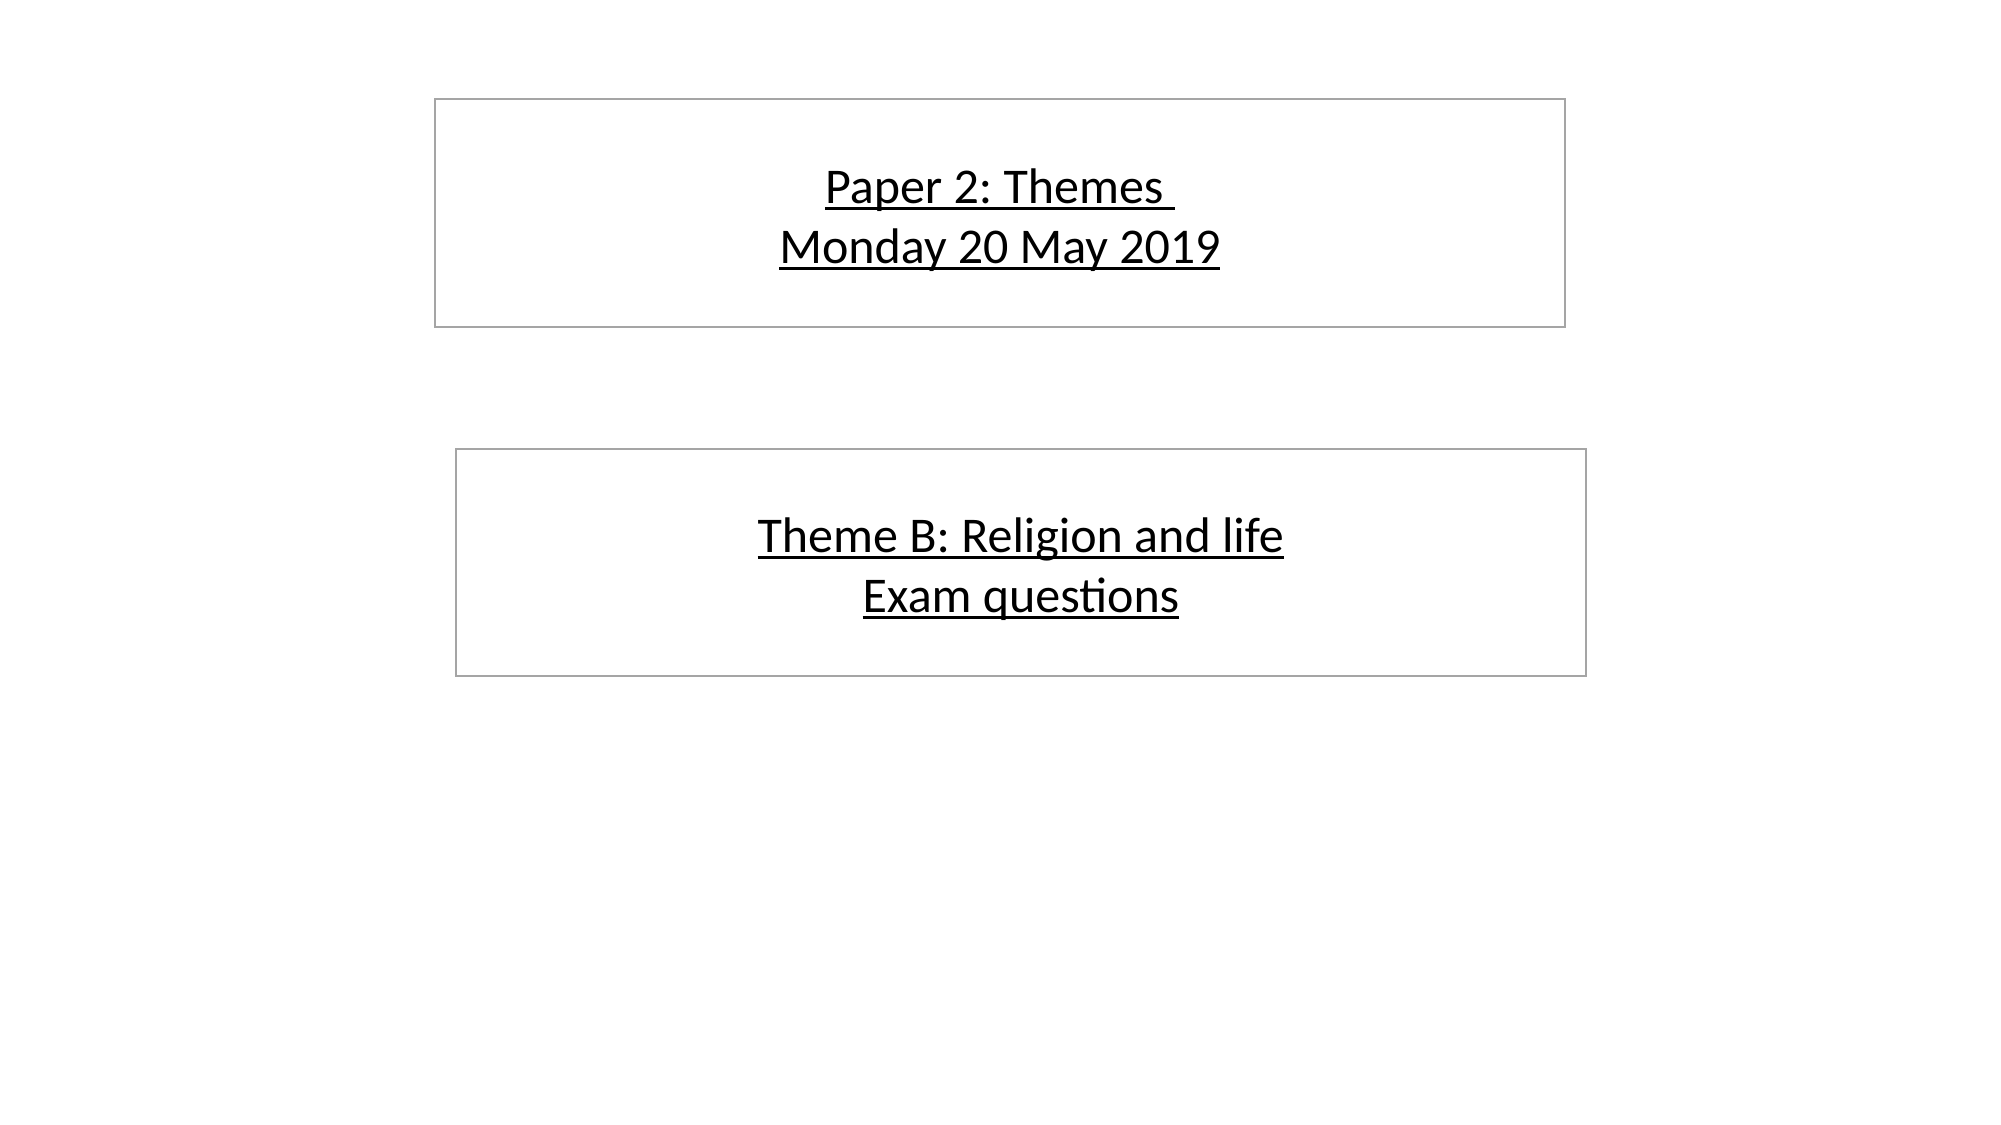

Paper 2: Themes
Monday 20 May 2019
Theme B: Religion and life
Exam questions